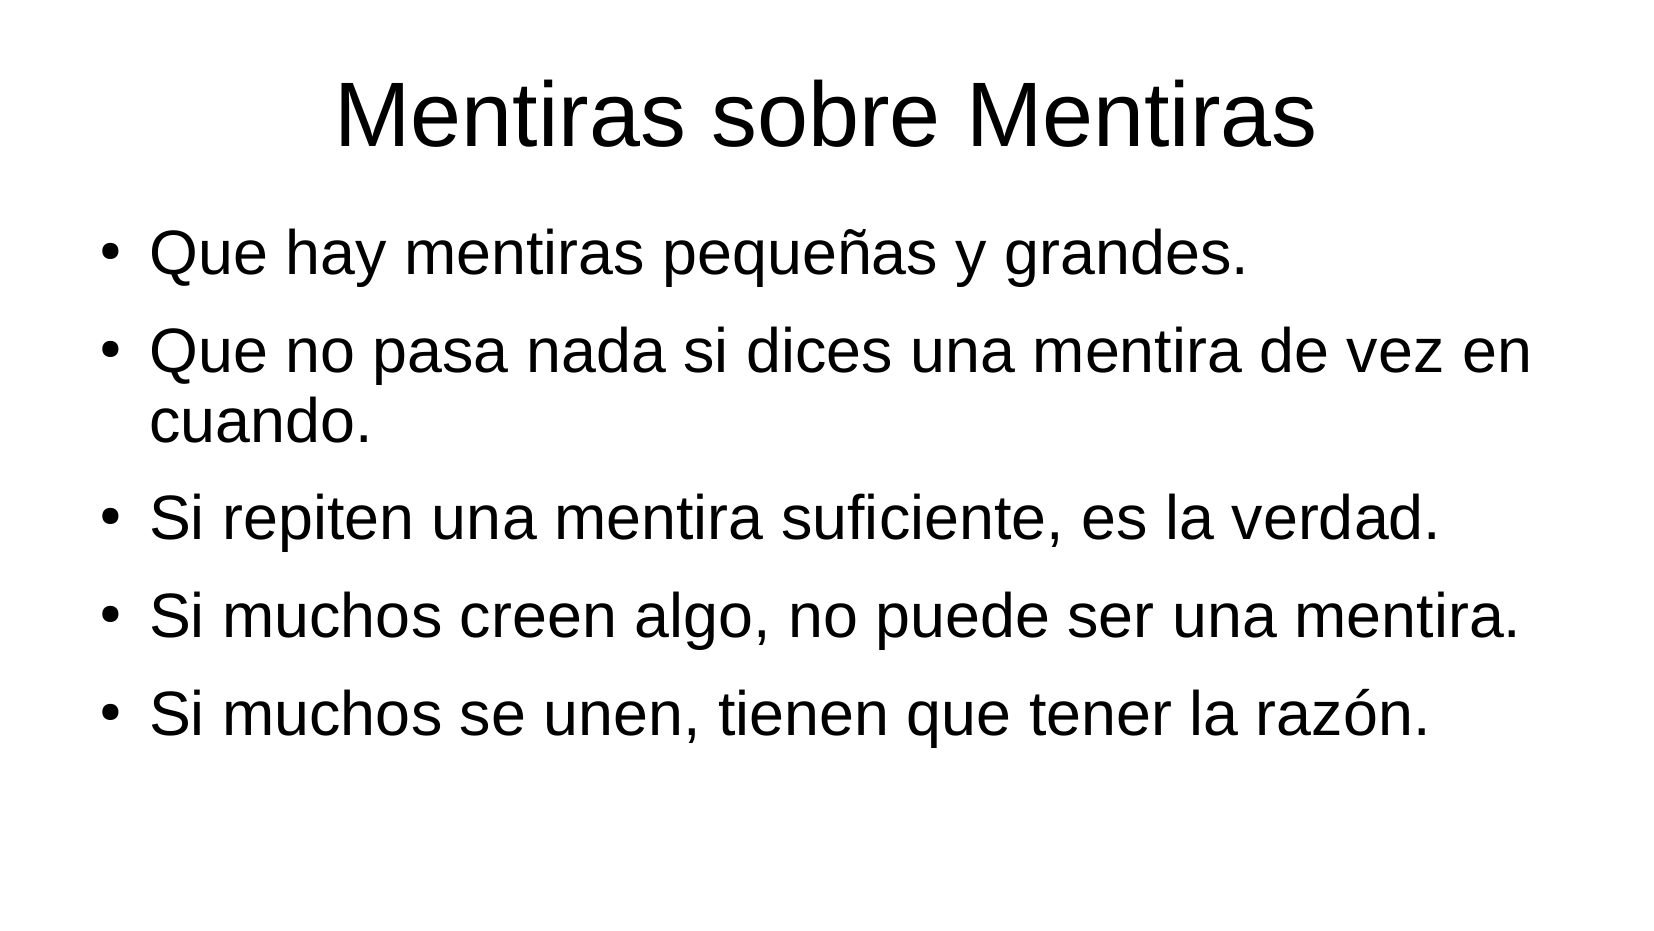

# Mentiras sobre Mentiras
Que hay mentiras pequeñas y grandes.
Que no pasa nada si dices una mentira de vez en cuando.
Si repiten una mentira suficiente, es la verdad.
Si muchos creen algo, no puede ser una mentira.
Si muchos se unen, tienen que tener la razón.